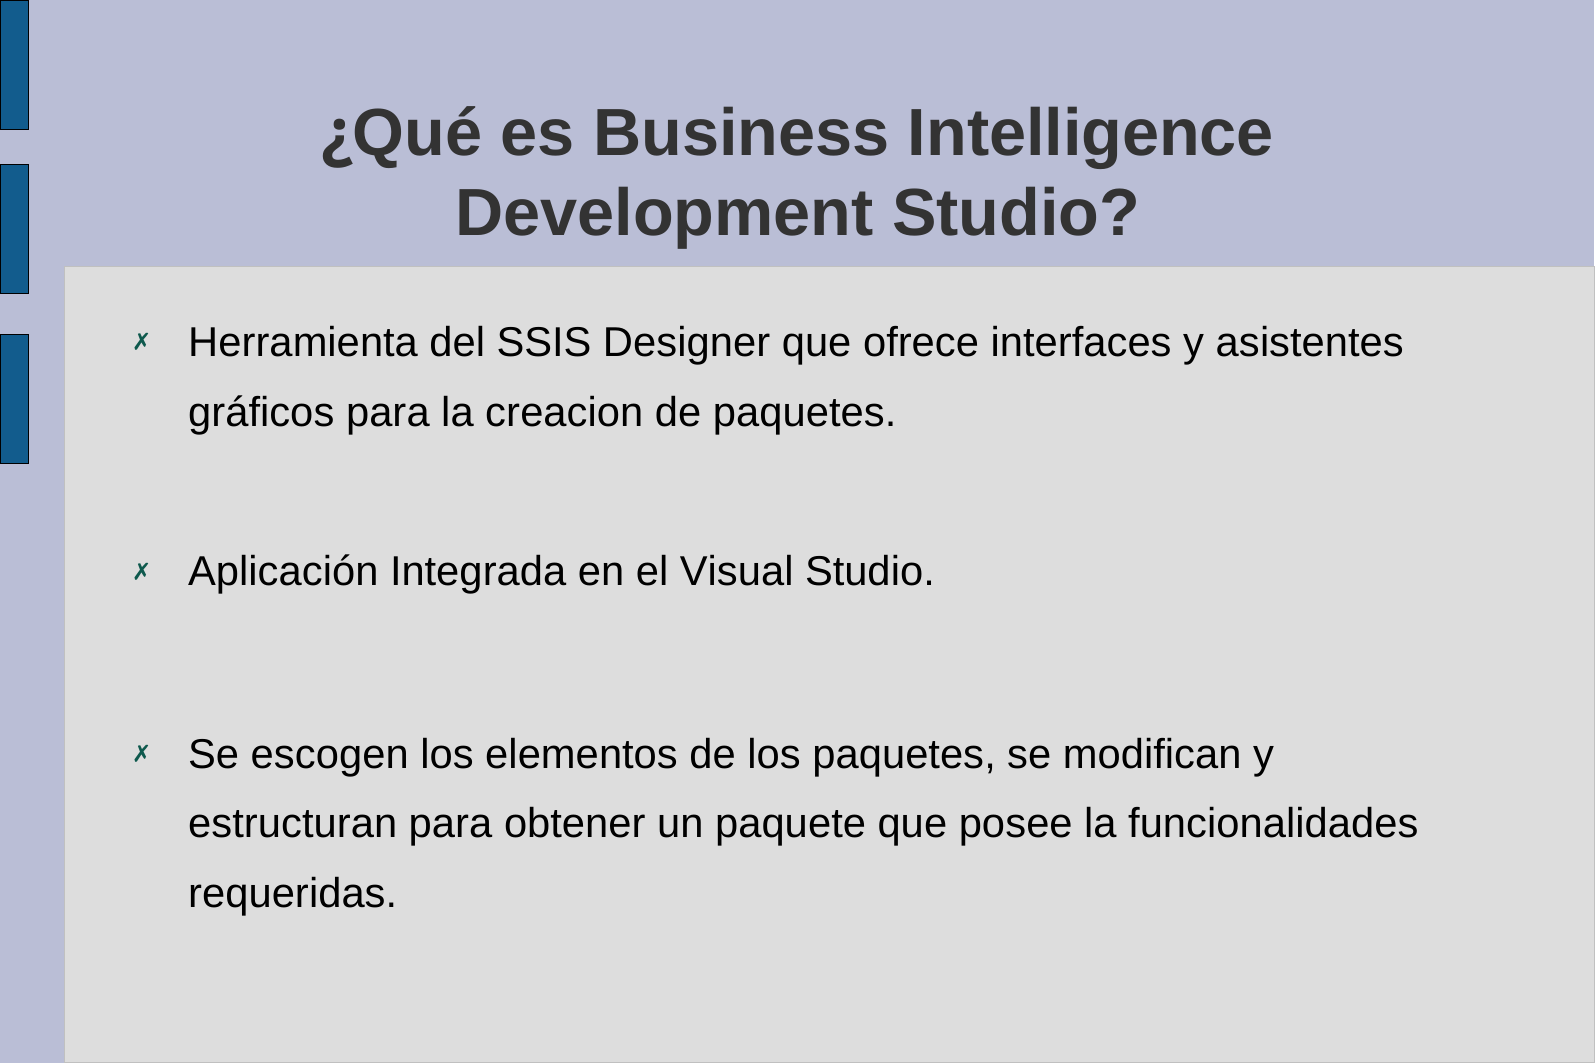

# ¿Qué es Business Intelligence Development Studio?
Herramienta del SSIS Designer que ofrece interfaces y asistentes gráficos para la creacion de paquetes.
Aplicación Integrada en el Visual Studio.
Se escogen los elementos de los paquetes, se modifican y estructuran para obtener un paquete que posee la funcionalidades requeridas.